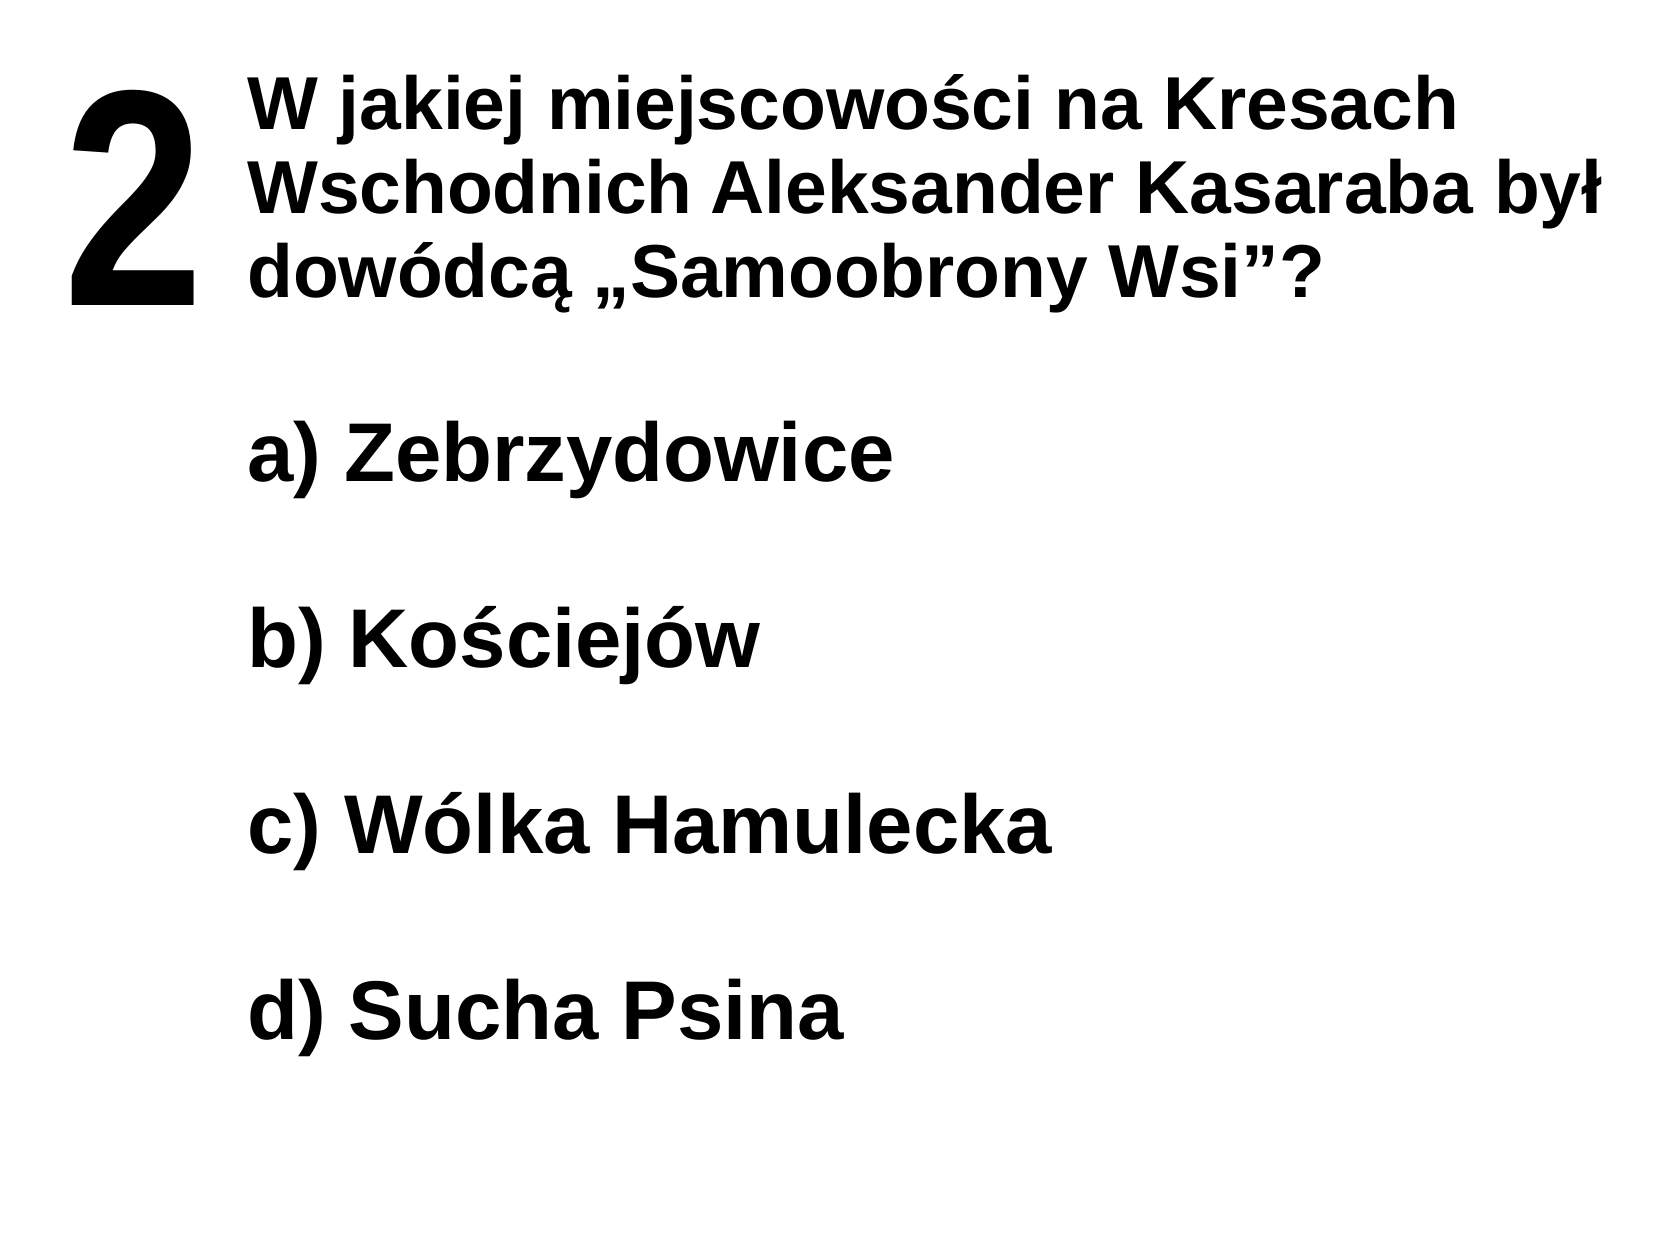

2
W jakiej miejscowości na Kresach Wschodnich Aleksander Kasaraba był dowódcą „Samoobrony Wsi”?
a) Zebrzydowice
b) Kościejów
c) Wólka Hamulecka
d) Sucha Psina